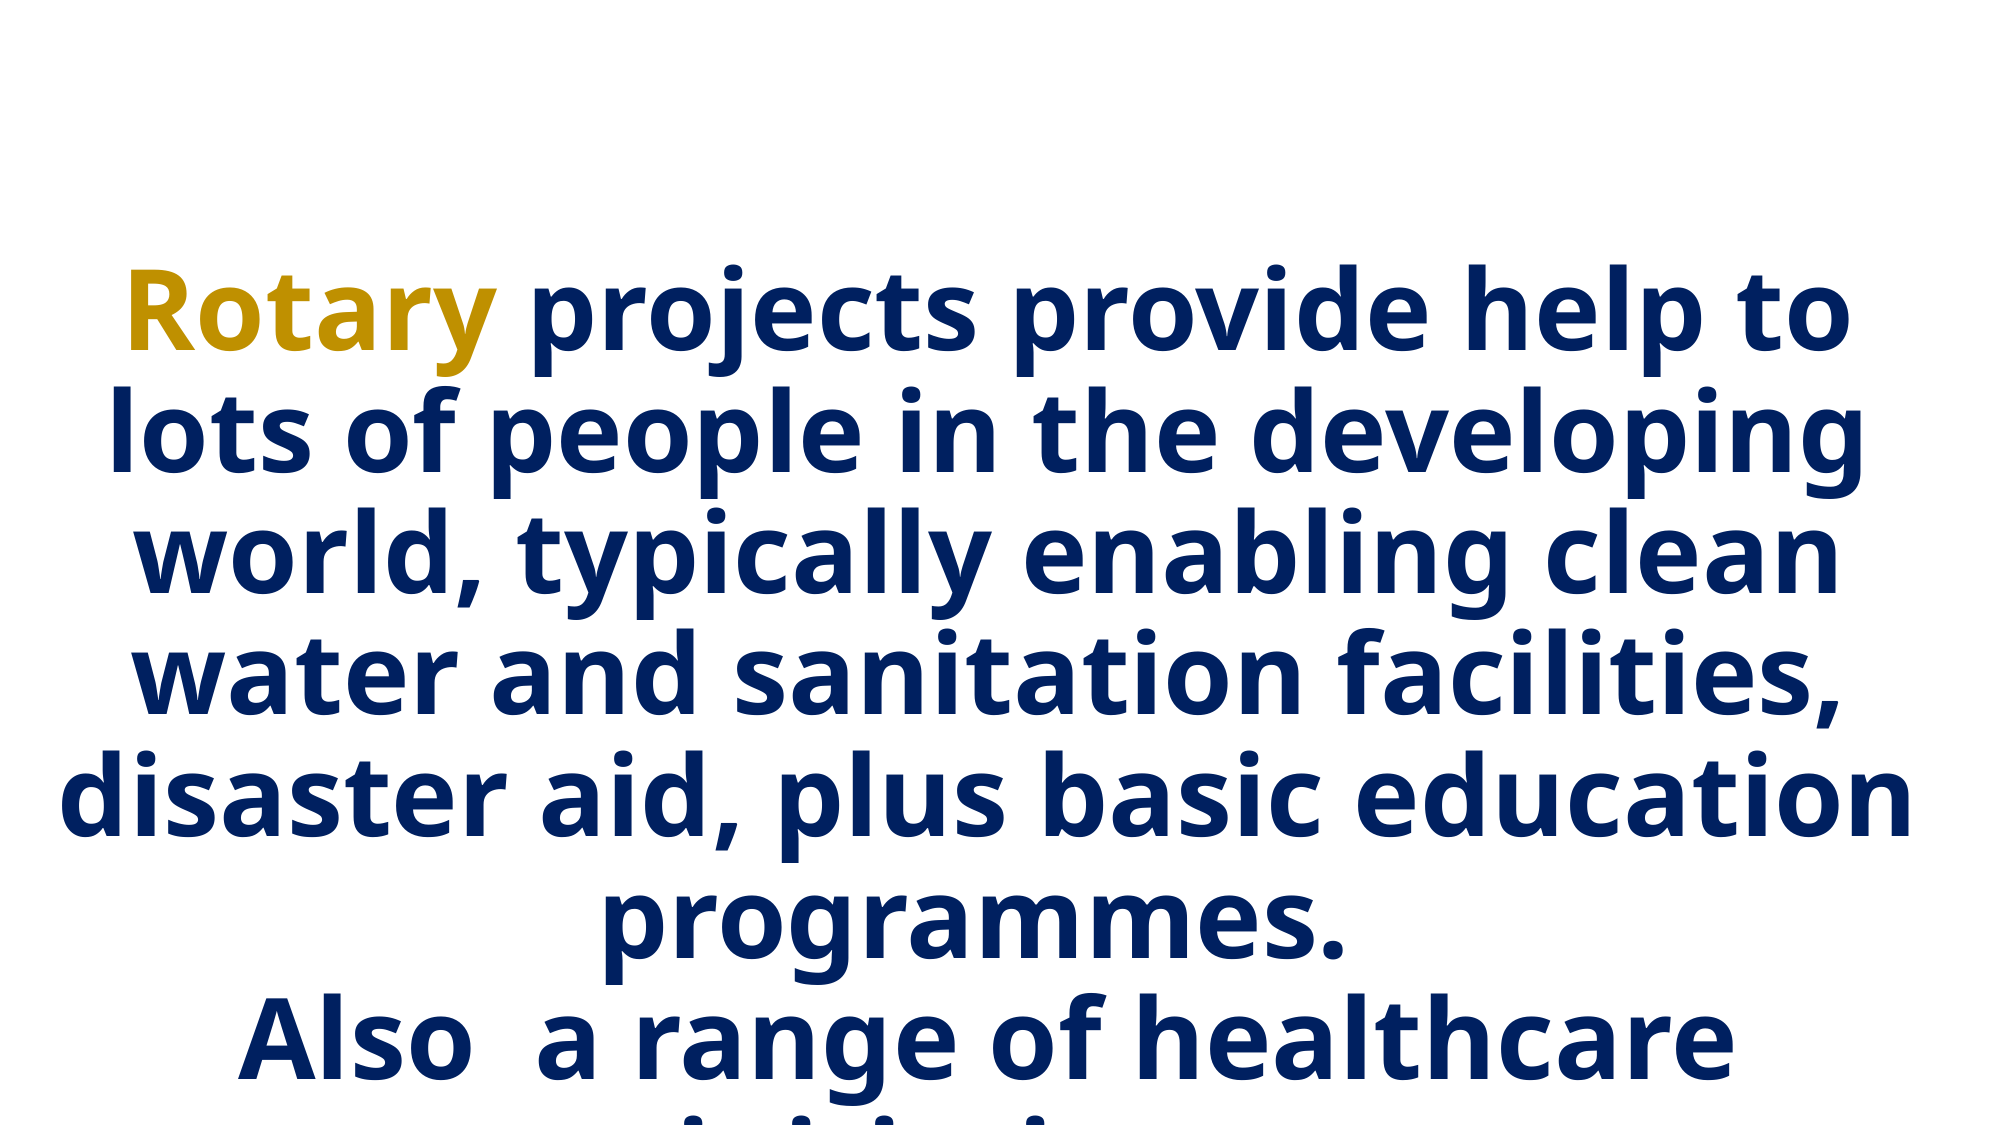

# Rotary projects provide help to lots of people in the developing world, typically enabling clean water and sanitation facilities, disaster aid, plus basic education programmes. Also a range of healthcare initiatives.